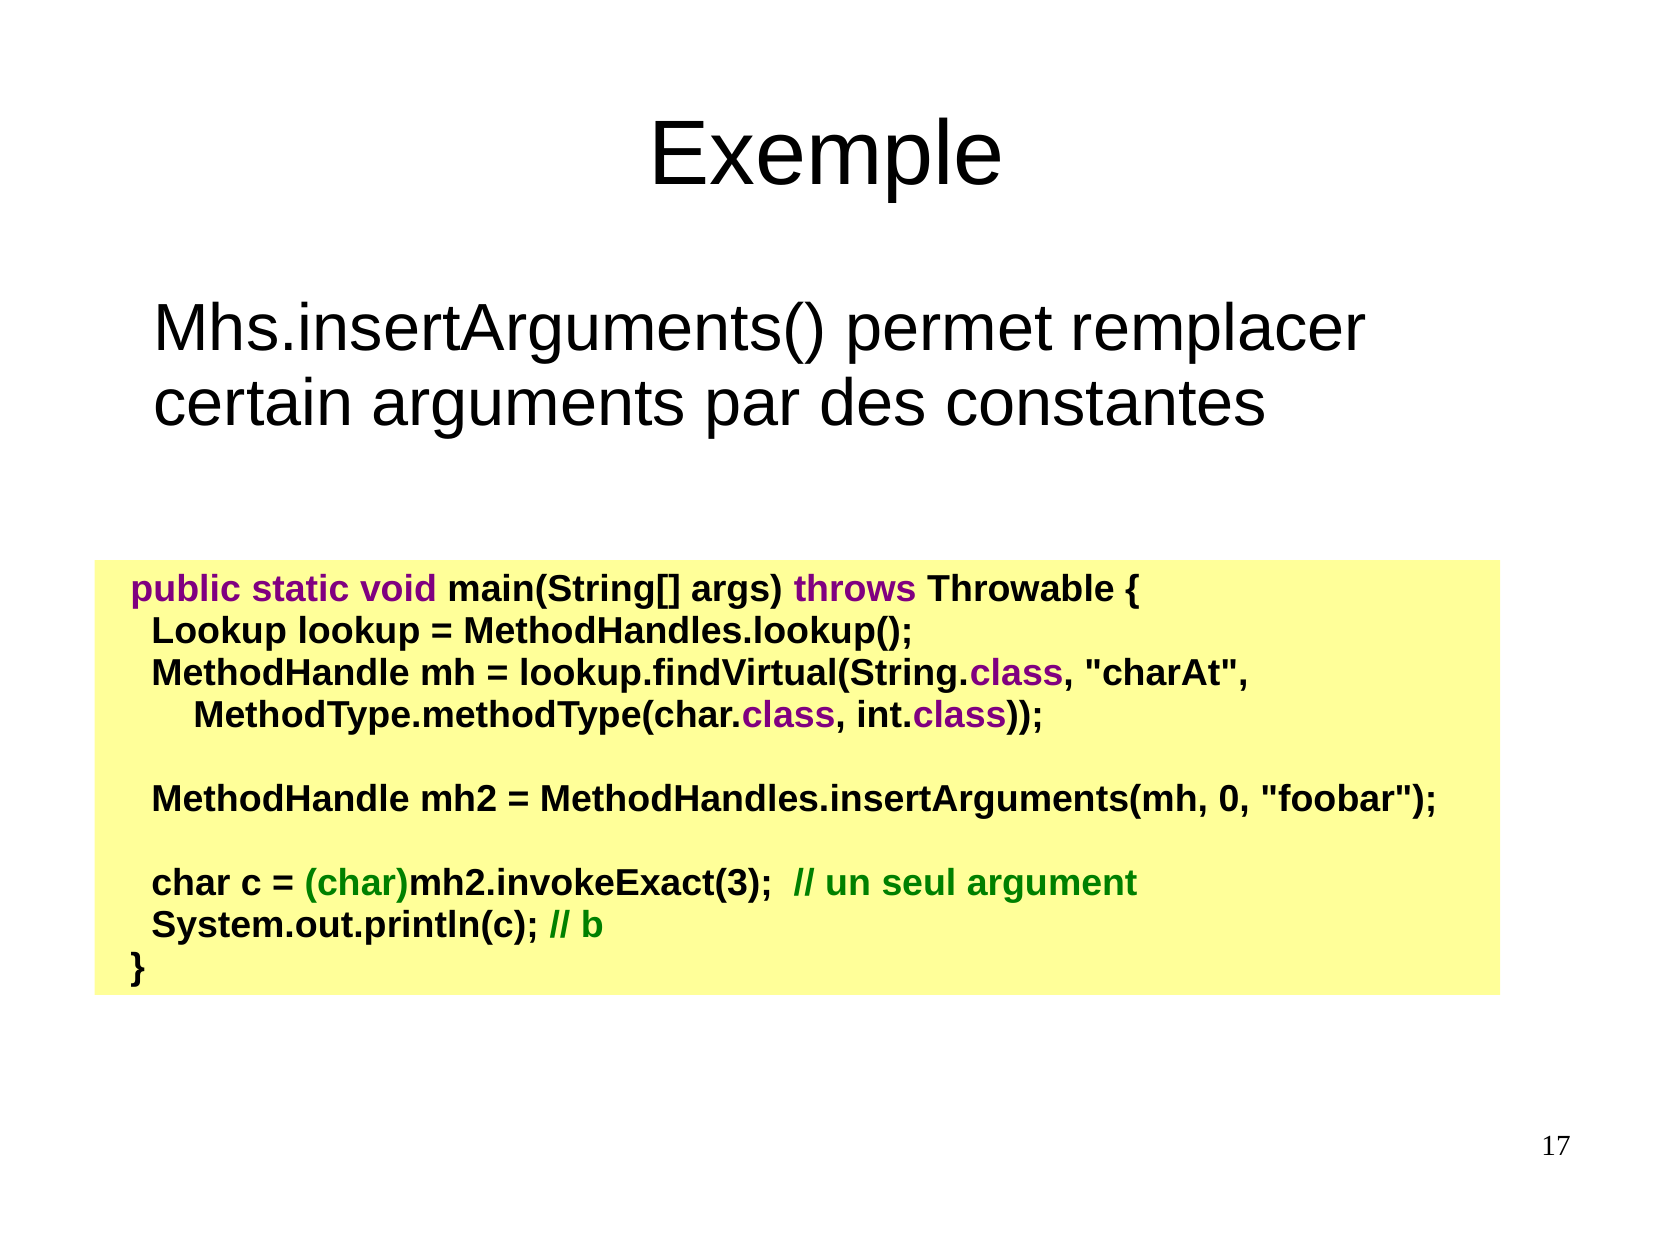

# Exemple
Mhs.insertArguments() permet remplacer certain arguments par des constantes
 public static void main(String[] args) throws Throwable {
 Lookup lookup = MethodHandles.lookup();
 MethodHandle mh = lookup.findVirtual(String.class, "charAt",
 MethodType.methodType(char.class, int.class));
 MethodHandle mh2 = MethodHandles.insertArguments(mh, 0, "foobar");
 char c = (char)mh2.invokeExact(3); // un seul argument
 System.out.println(c); // b
 }
17